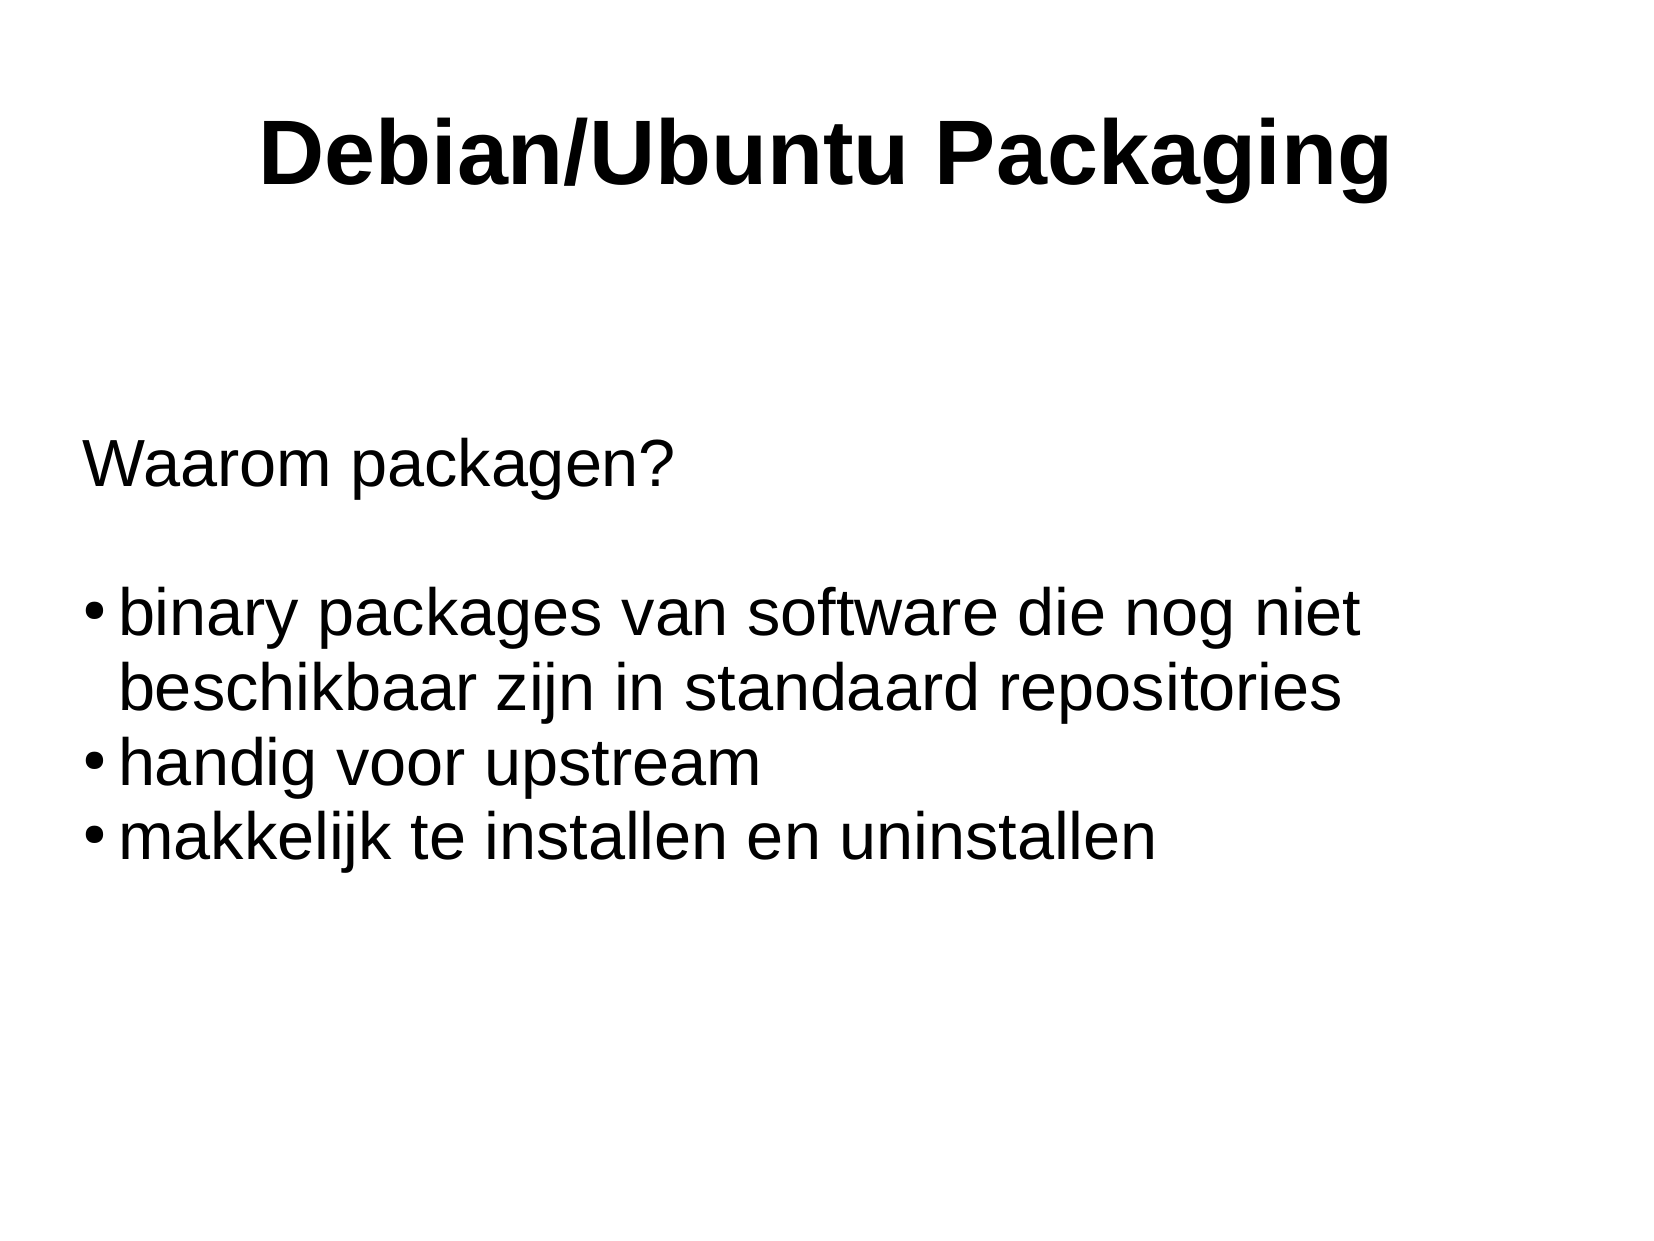

# Debian/Ubuntu Packaging
Waarom packagen?
binary packages van software die nog niet beschikbaar zijn in standaard repositories
handig voor upstream
makkelijk te installen en uninstallen